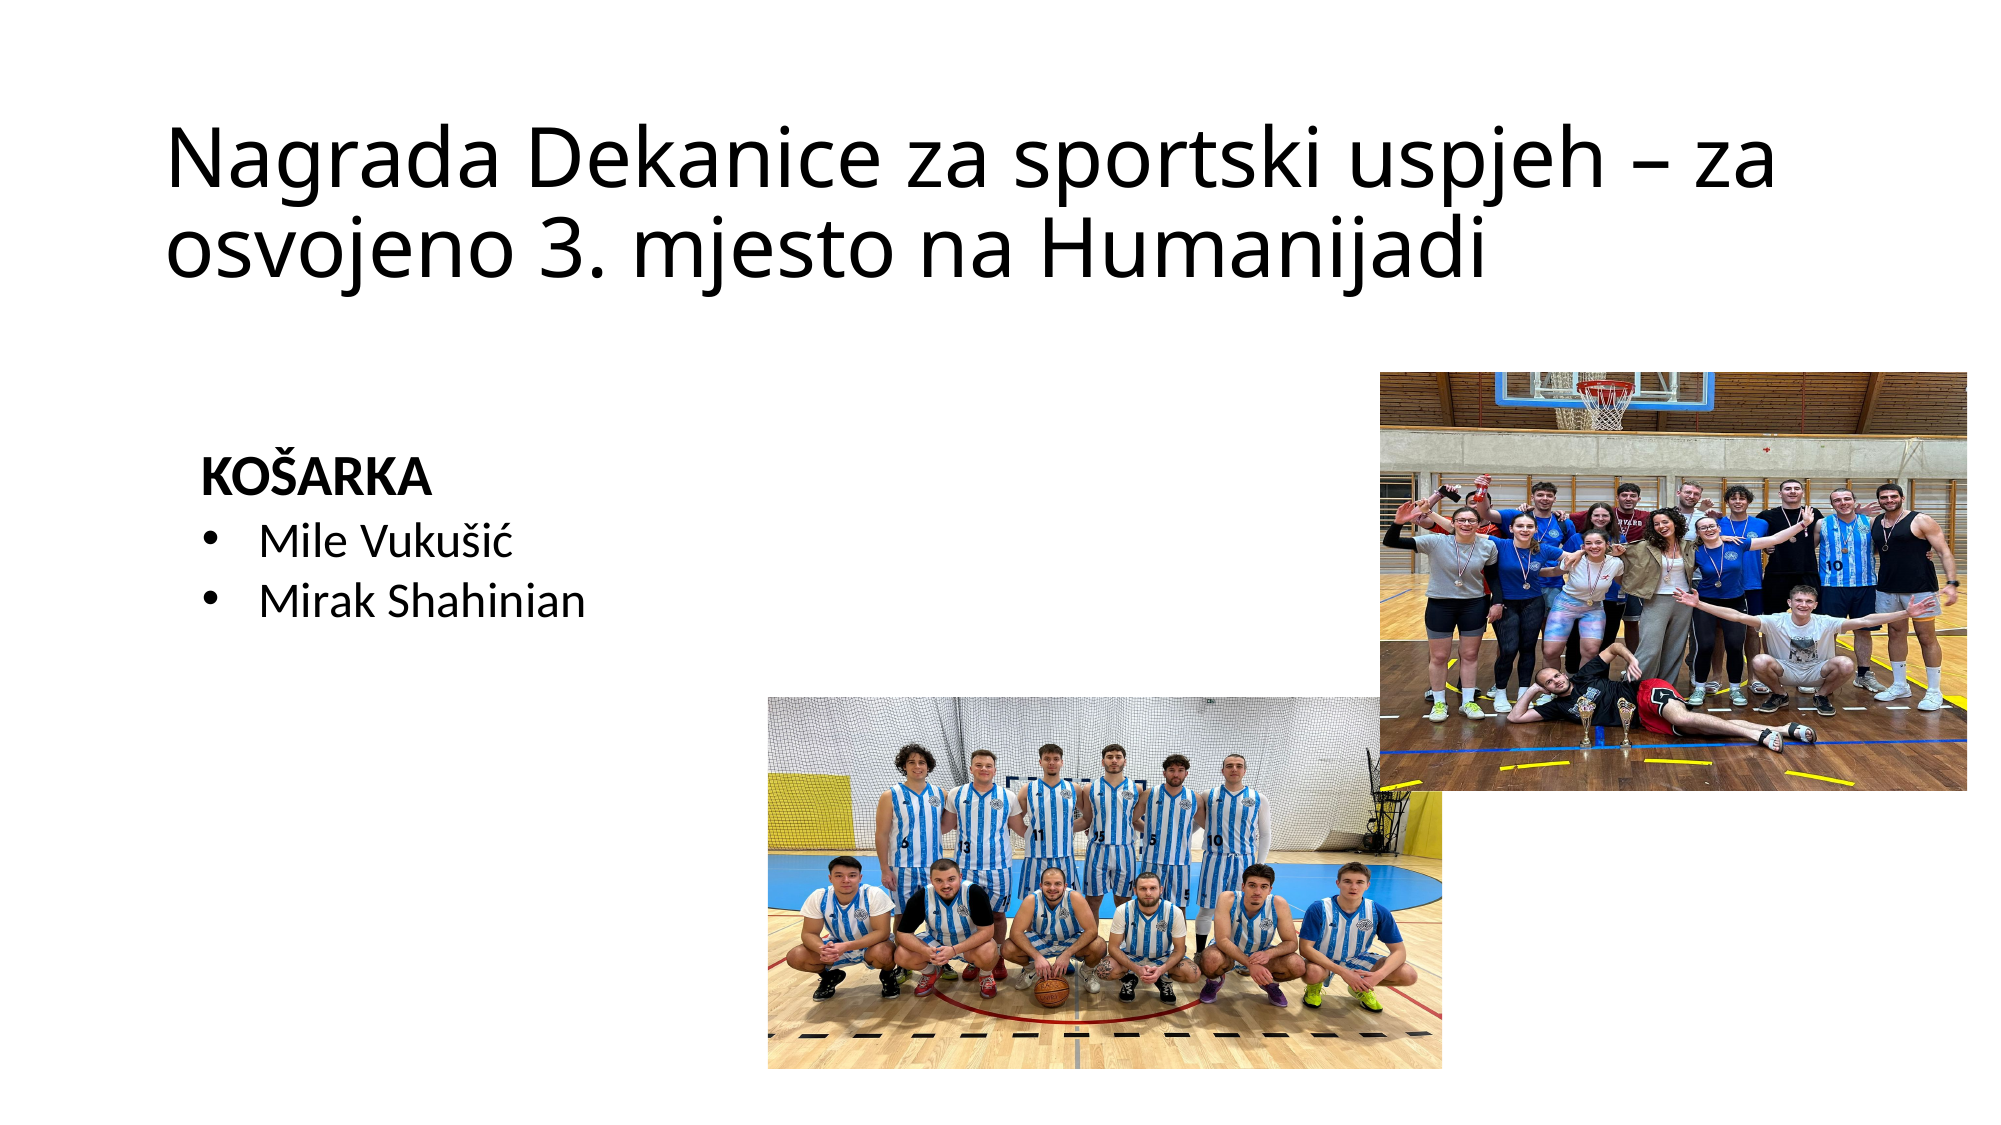

# Nagrada Dekanice za sportski uspjeh – za osvojeno 3. mjesto na Humanijadi
KOŠARKA
Mile Vukušić
Mirak Shahinian